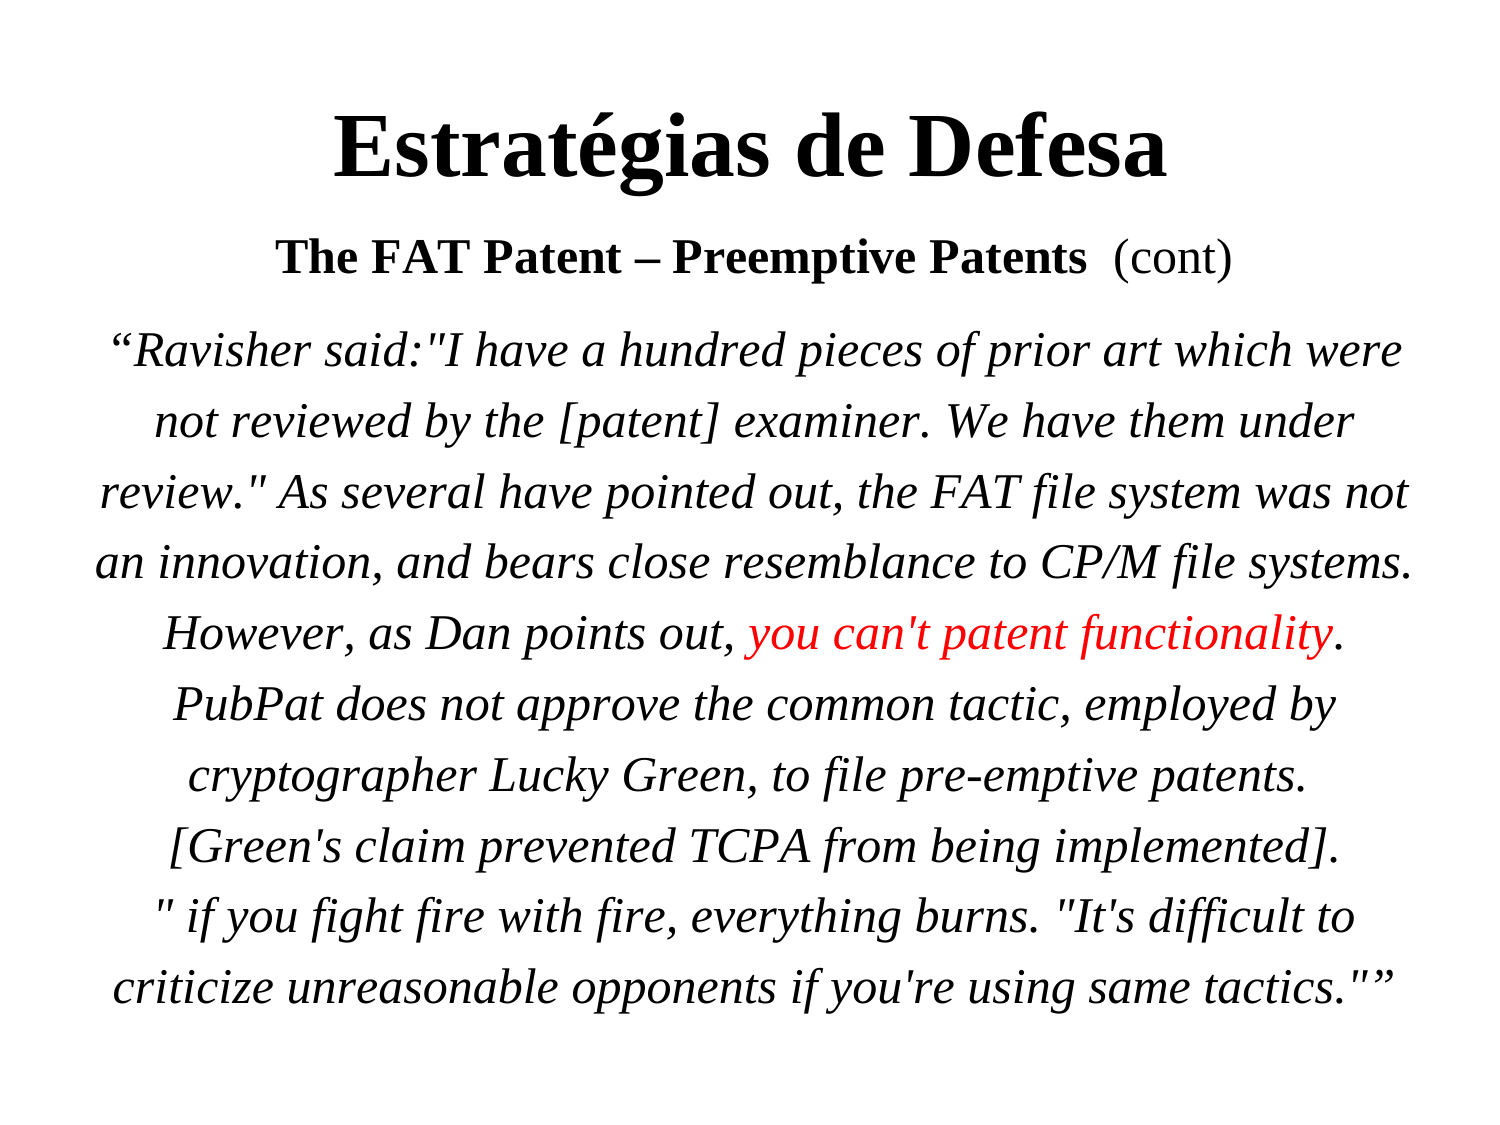

# Estratégias de Defesa
The FAT Patent – Preemptive Patents (cont)
“Ravisher said:"I have a hundred pieces of prior art which were not reviewed by the [patent] examiner. We have them under review." As several have pointed out, the FAT file system was not an innovation, and bears close resemblance to CP/M file systems. However, as Dan points out, you can't patent functionality.
PubPat does not approve the common tactic, employed by cryptographer Lucky Green, to file pre-emptive patents.
[Green's claim prevented TCPA from being implemented].
" if you fight fire with fire, everything burns. "It's difficult to criticize unreasonable opponents if you're using same tactics."”